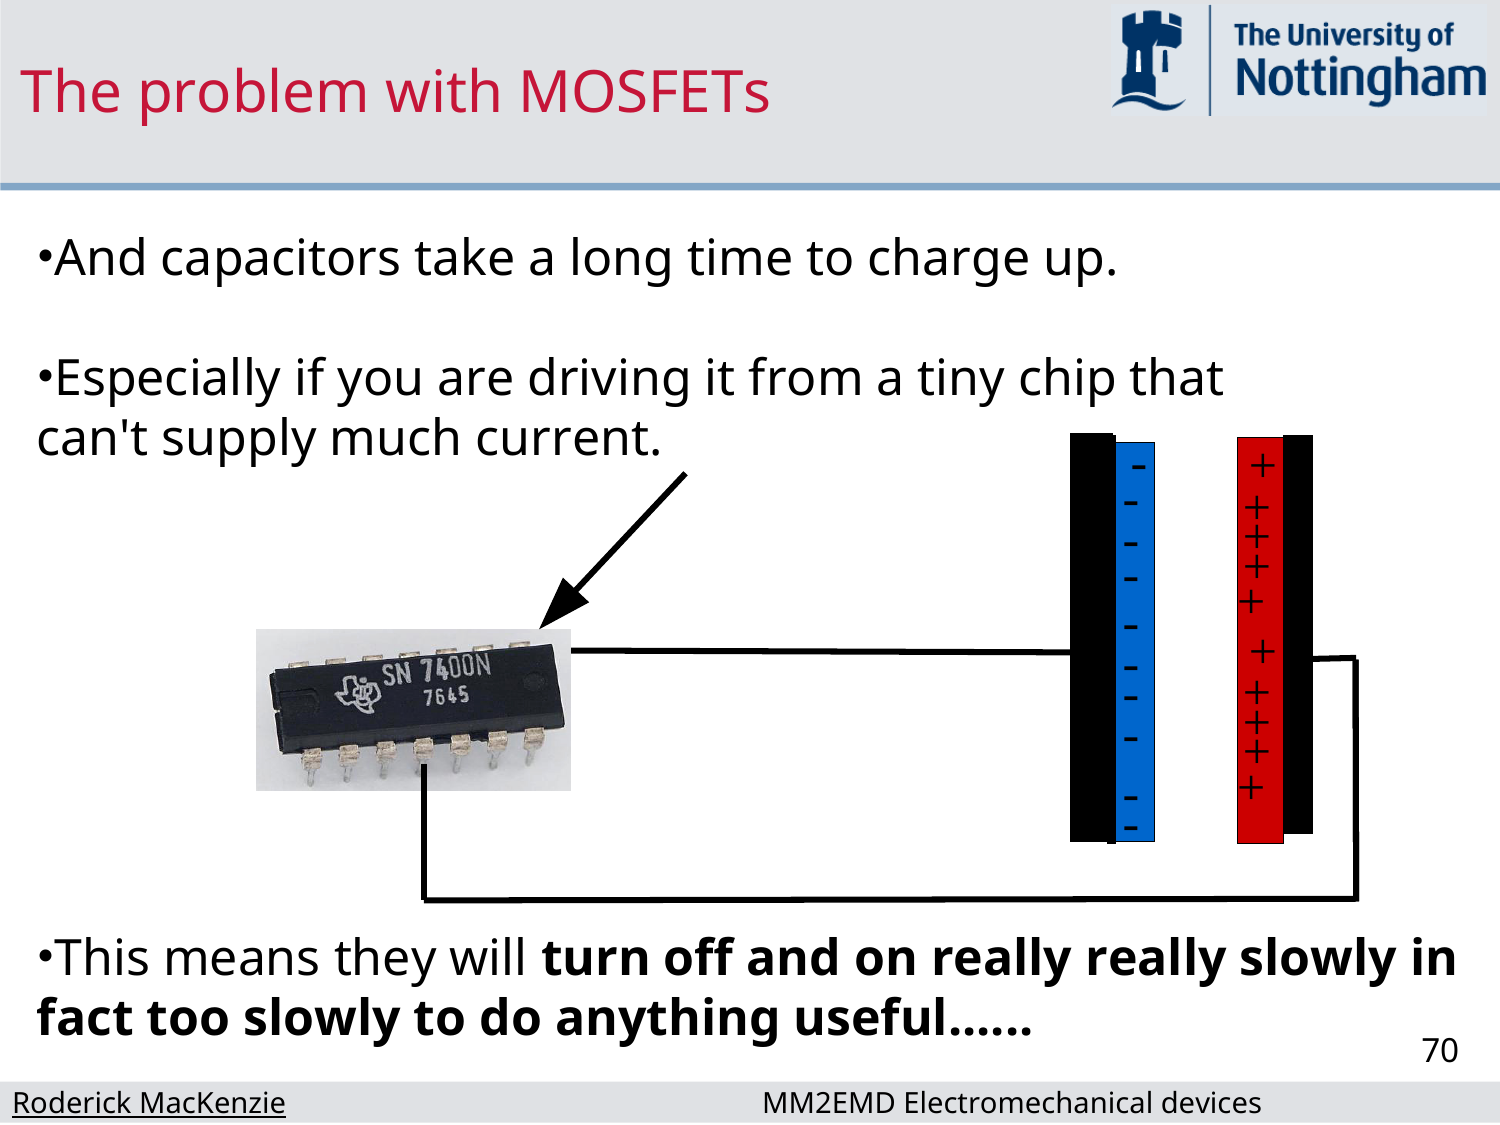

# The problem with MOSFETs
And capacitors take a long time to charge up.
Especially if you are driving it from a tiny chip that can't supply much current.
-
+
-
+
+
-
+
-
+
-
+
-
+
-
+
-
+
+
-
-
This means they will turn off and on really really slowly in fact too slowly to do anything useful......